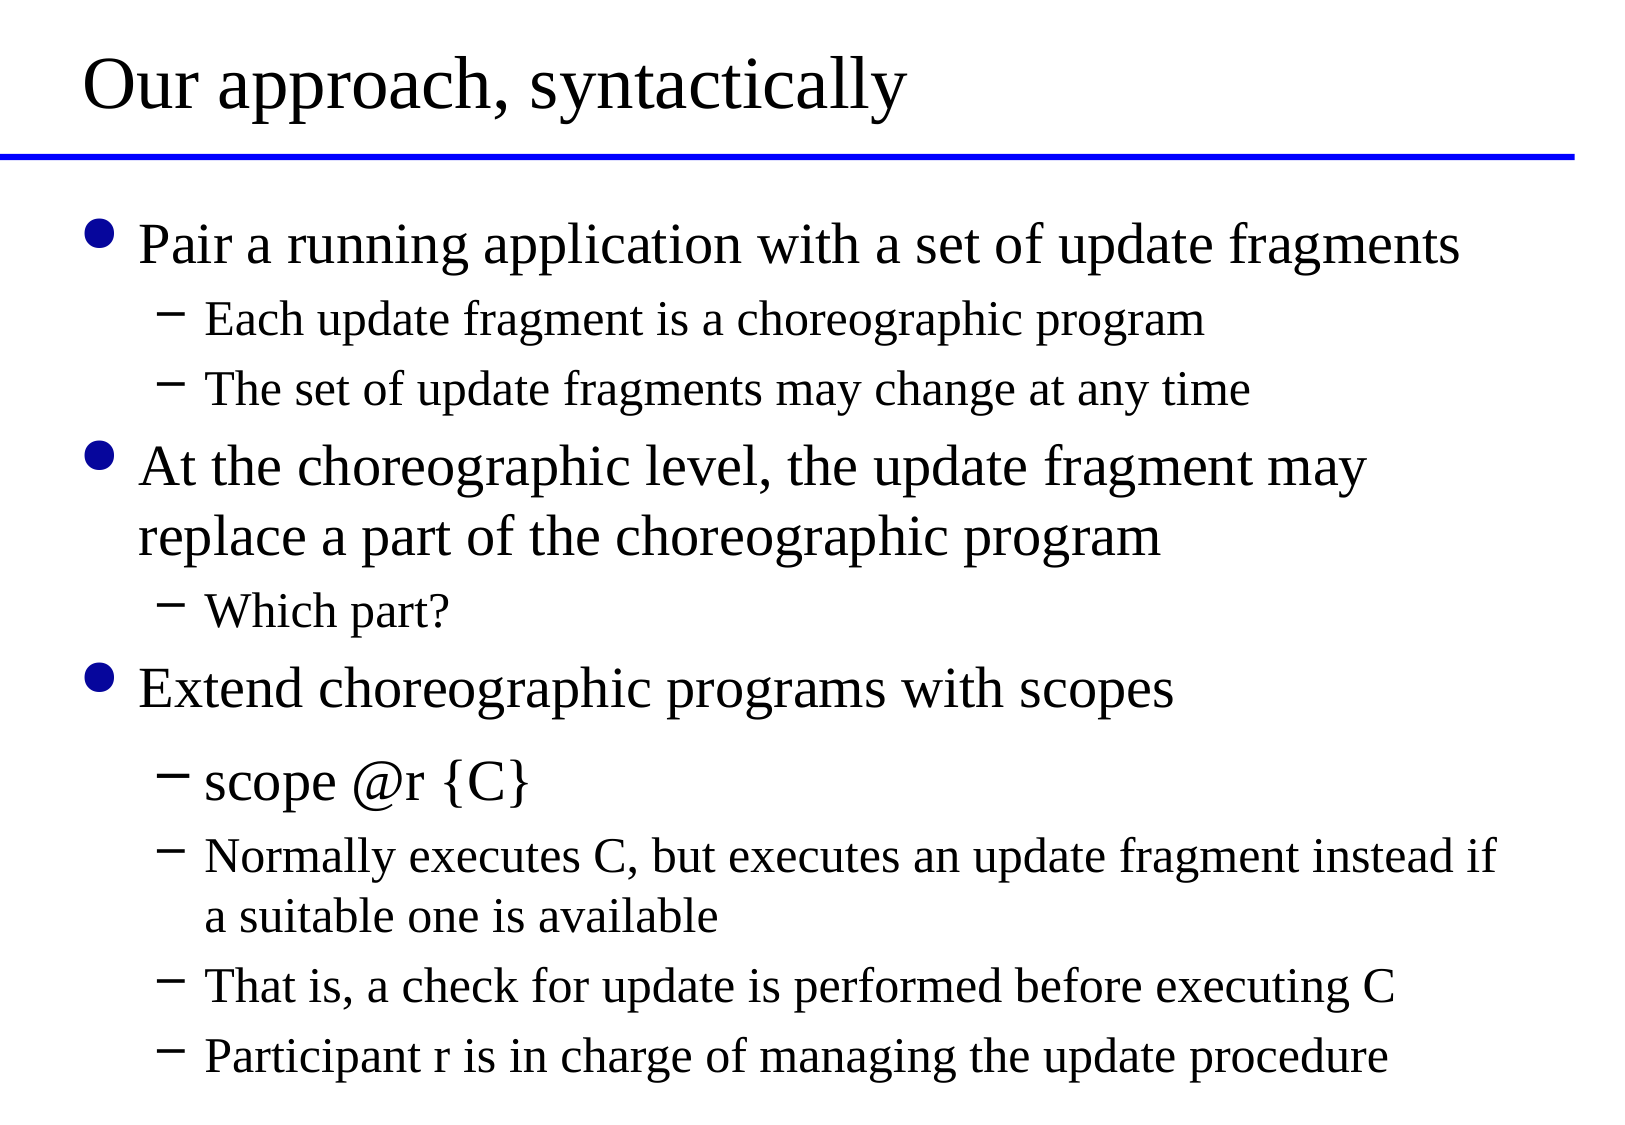

# Our approach, syntactically
Pair a running application with a set of update fragments
Each update fragment is a choreographic program
The set of update fragments may change at any time
At the choreographic level, the update fragment may replace a part of the choreographic program
Which part?
Extend choreographic programs with scopes
scope @r {C}
Normally executes C, but executes an update fragment instead if a suitable one is available
That is, a check for update is performed before executing C
Participant r is in charge of managing the update procedure